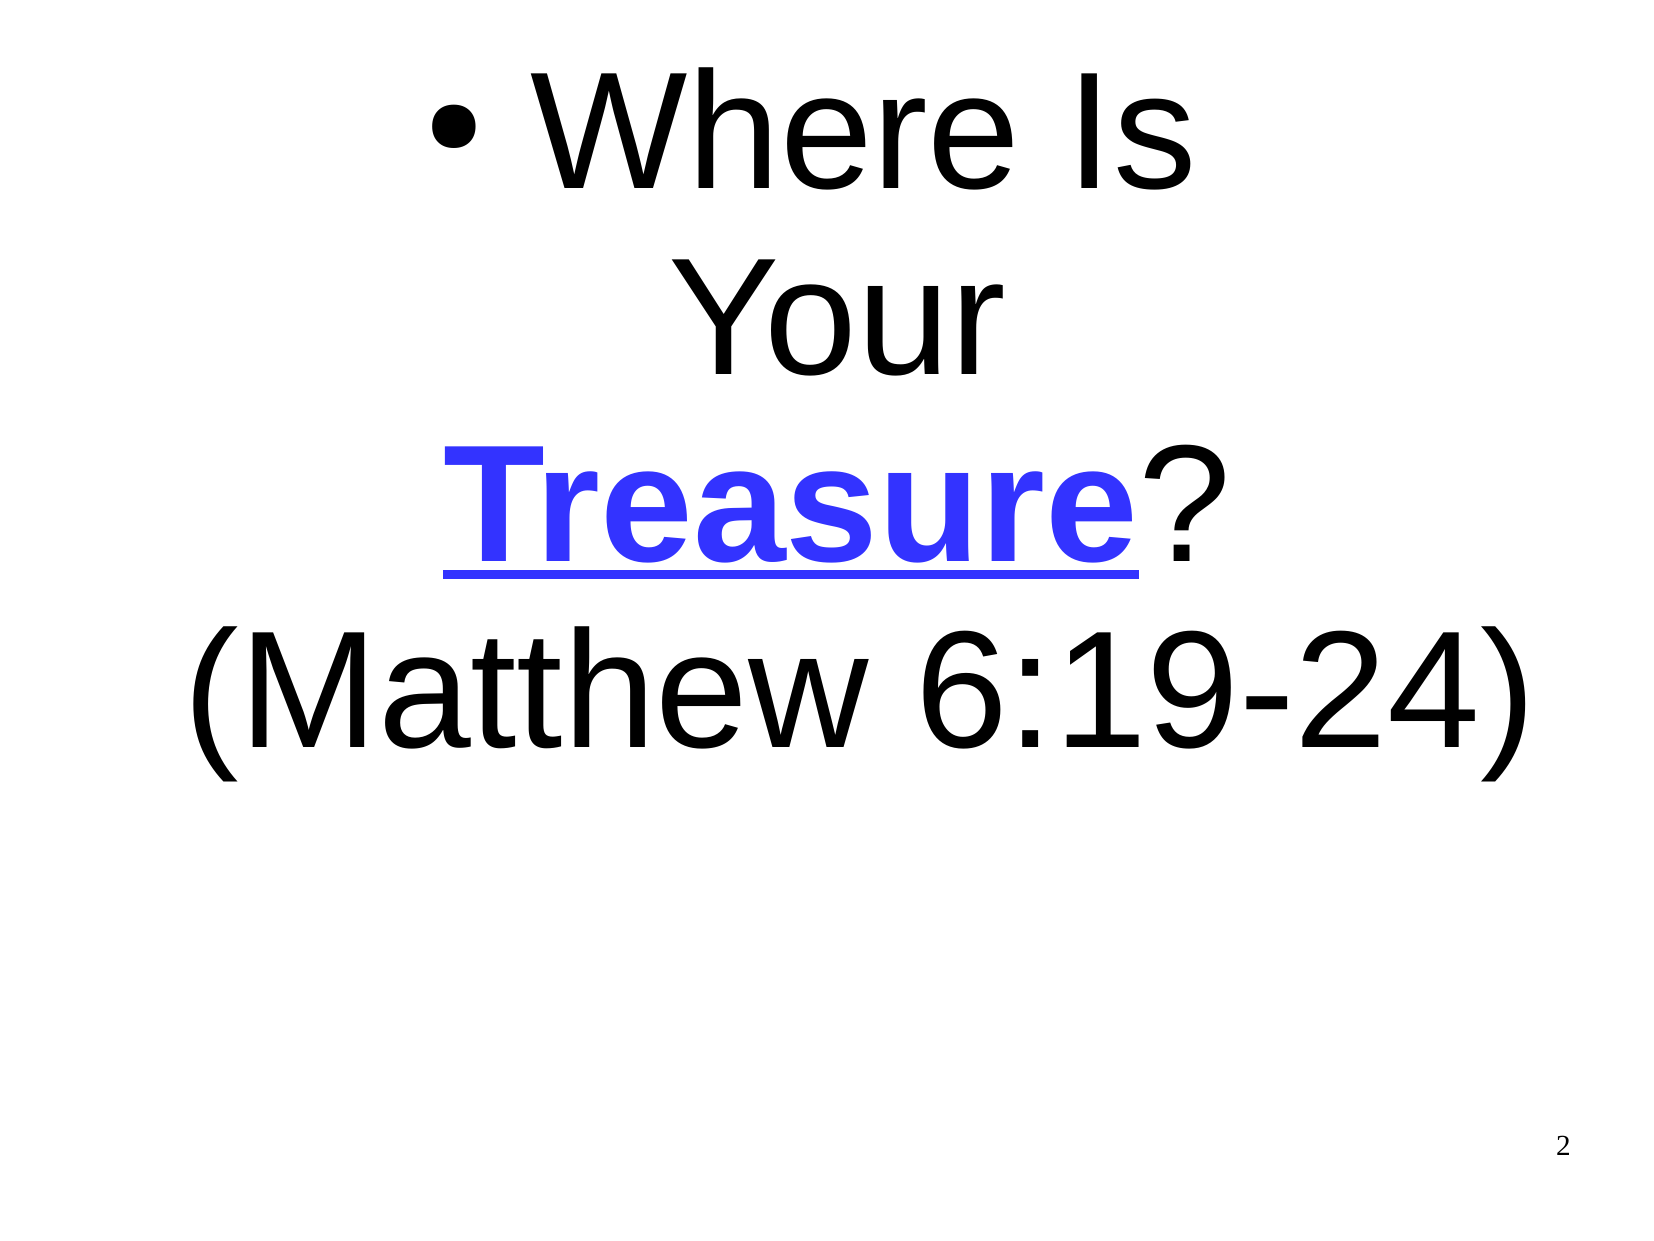

# Where Is Your Treasure? (Matthew 6:19-24)
2